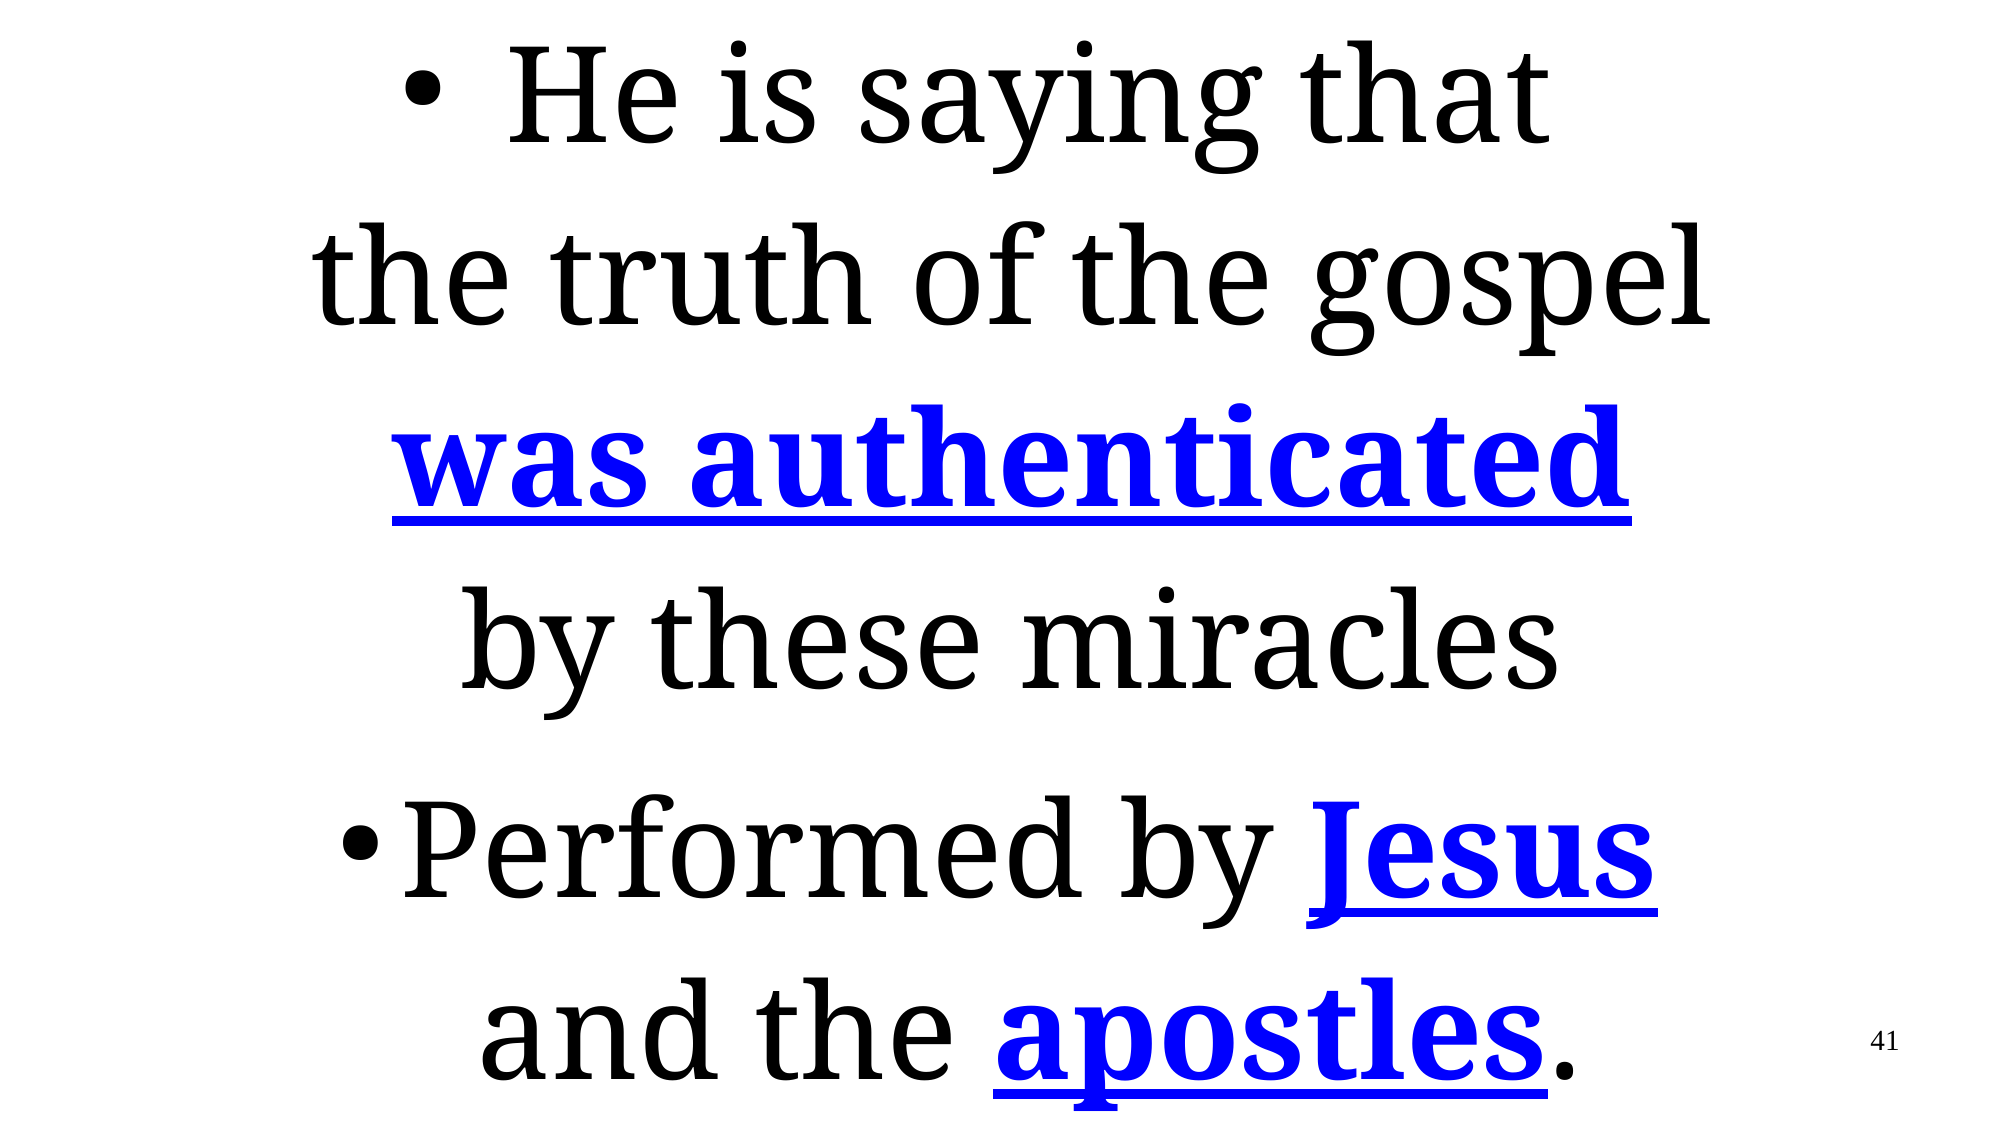

# He is saying that the truth of the gospel was authenticated by these miracles
Performed by Jesus
and the apostles.
41